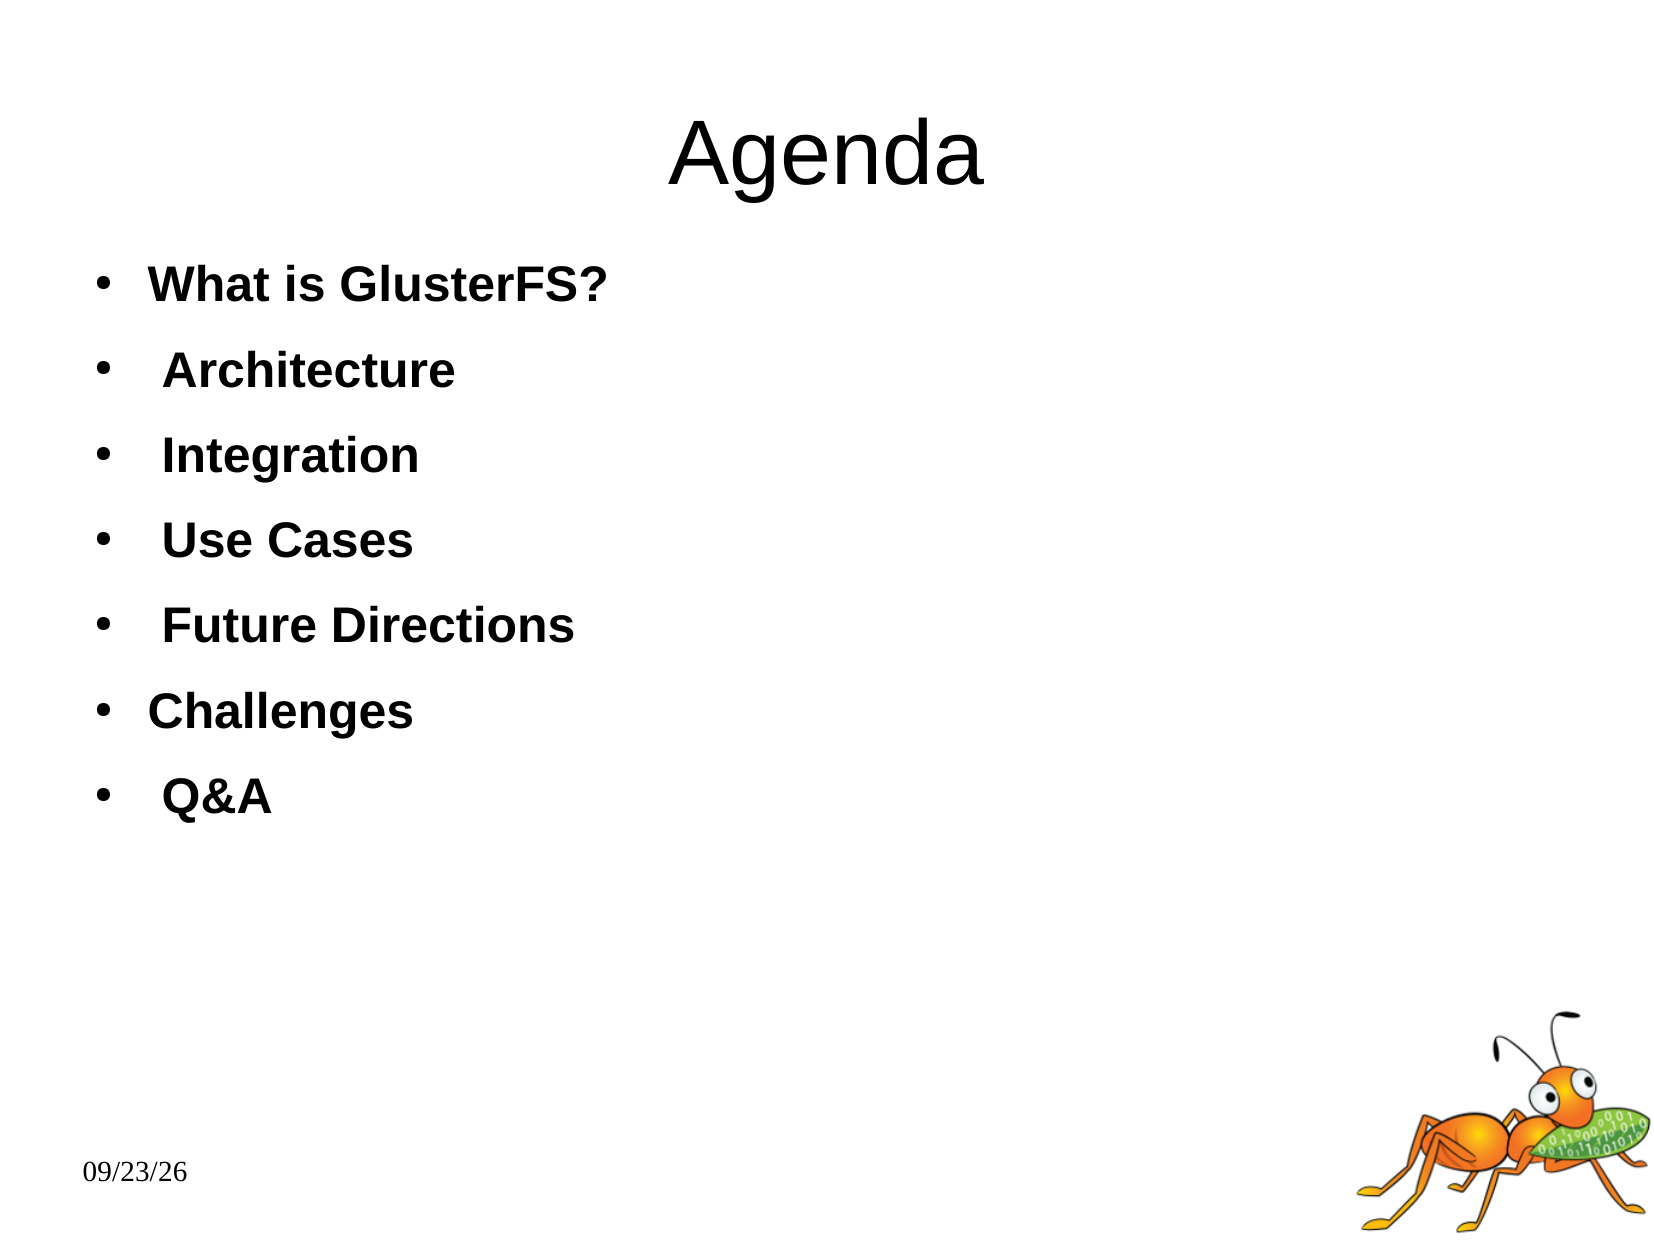

# Agenda
What is GlusterFS?
 Architecture
 Integration
 Use Cases
 Future Directions
Challenges
 Q&A